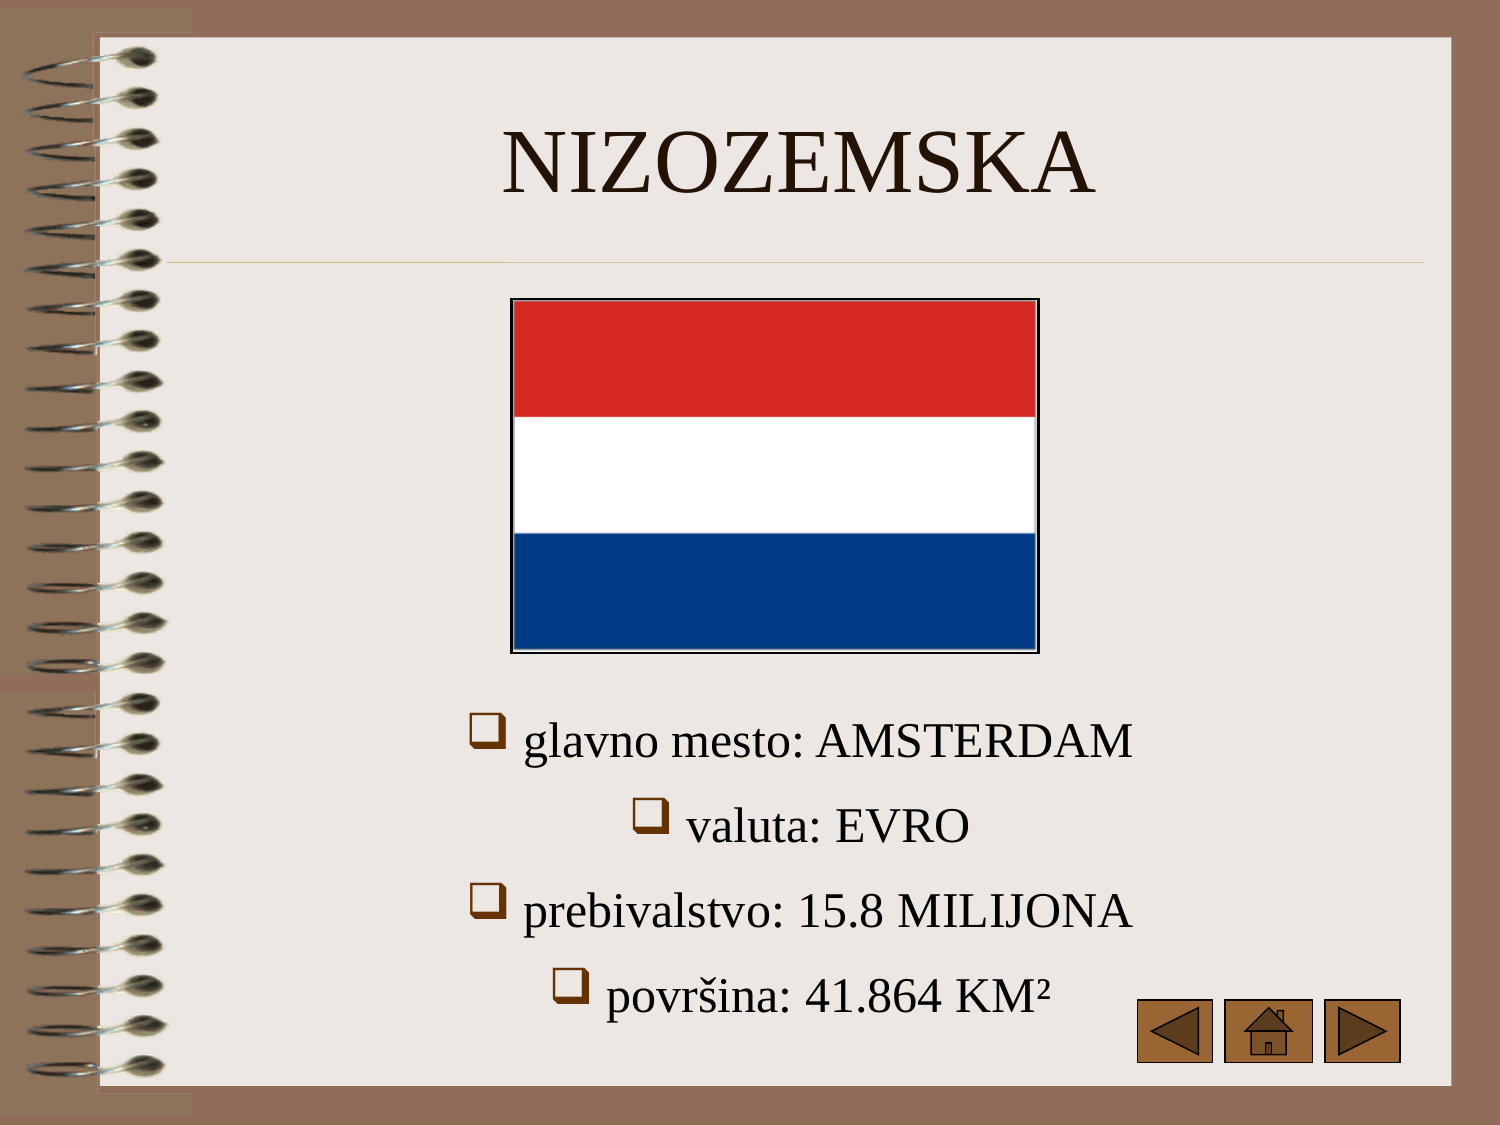

# NIZOZEMSKA
 glavno mesto: AMSTERDAM
 valuta: EVRO
 prebivalstvo: 15.8 MILIJONA
 površina: 41.864 KM²